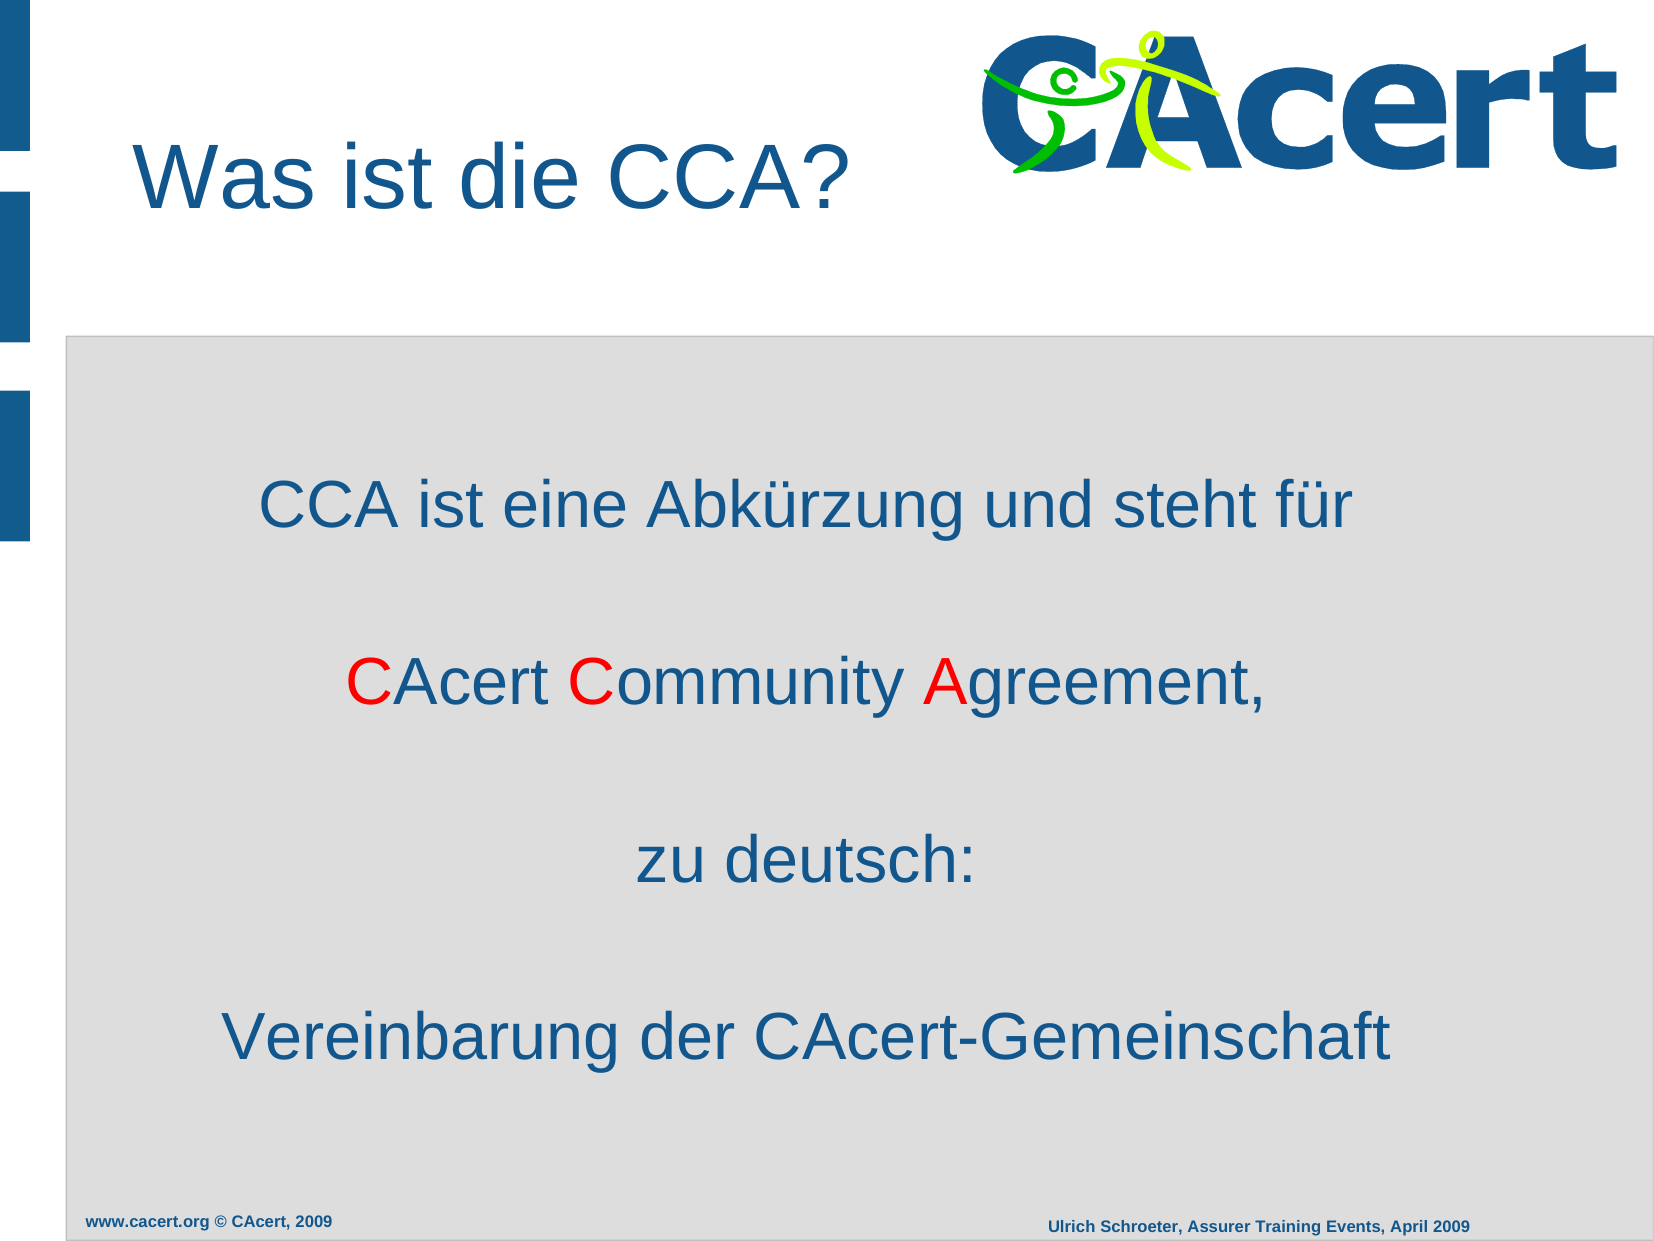

Was ist die CCA?
CCA ist eine Abkürzung und steht für
CAcert Community Agreement,
zu deutsch:
Vereinbarung der CAcert-Gemeinschaft